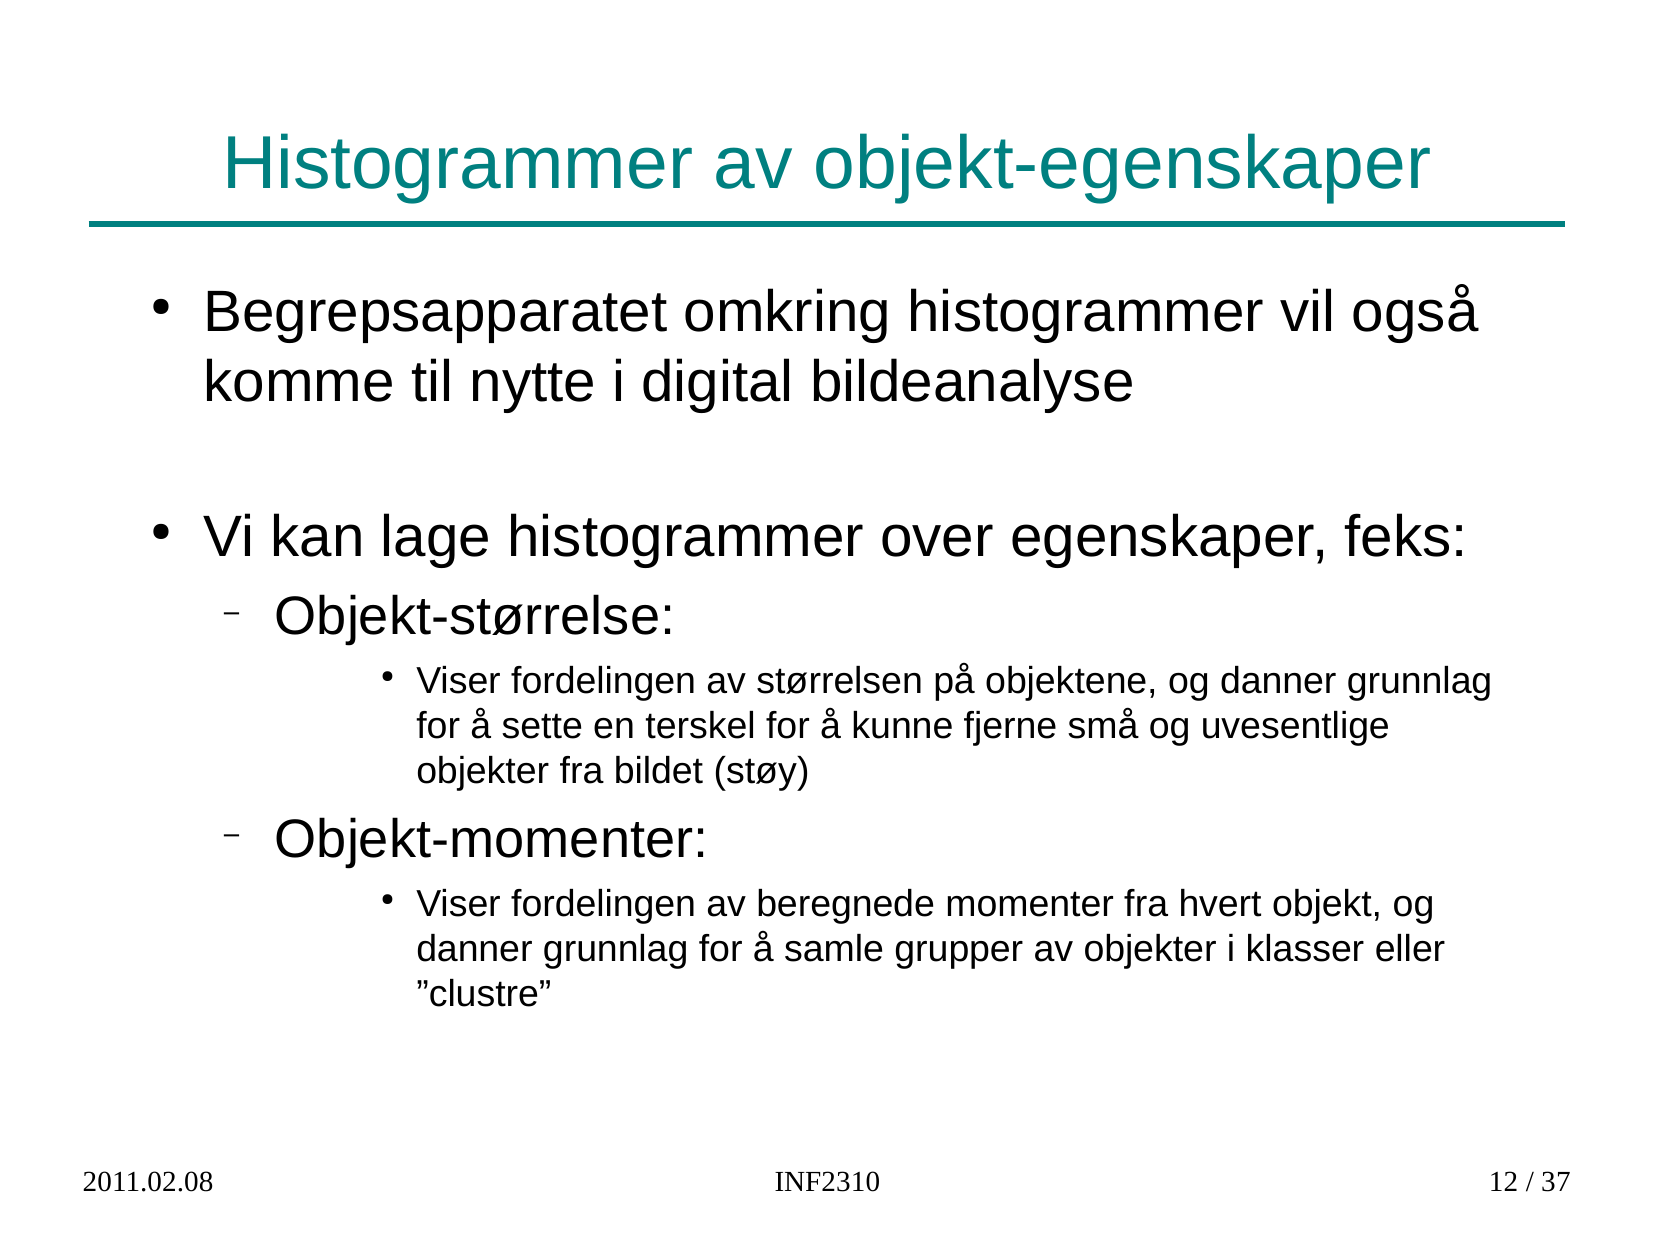

# Histogrammer av objekt-egenskaper
Begrepsapparatet omkring histogrammer vil også komme til nytte i digital bildeanalyse
Vi kan lage histogrammer over egenskaper, feks:
Objekt-størrelse:
Viser fordelingen av størrelsen på objektene, og danner grunnlag for å sette en terskel for å kunne fjerne små og uvesentlige objekter fra bildet (støy)
Objekt-momenter:
Viser fordelingen av beregnede momenter fra hvert objekt, og danner grunnlag for å samle grupper av objekter i klasser eller ”clustre”
2011.02.08
INF2310
12